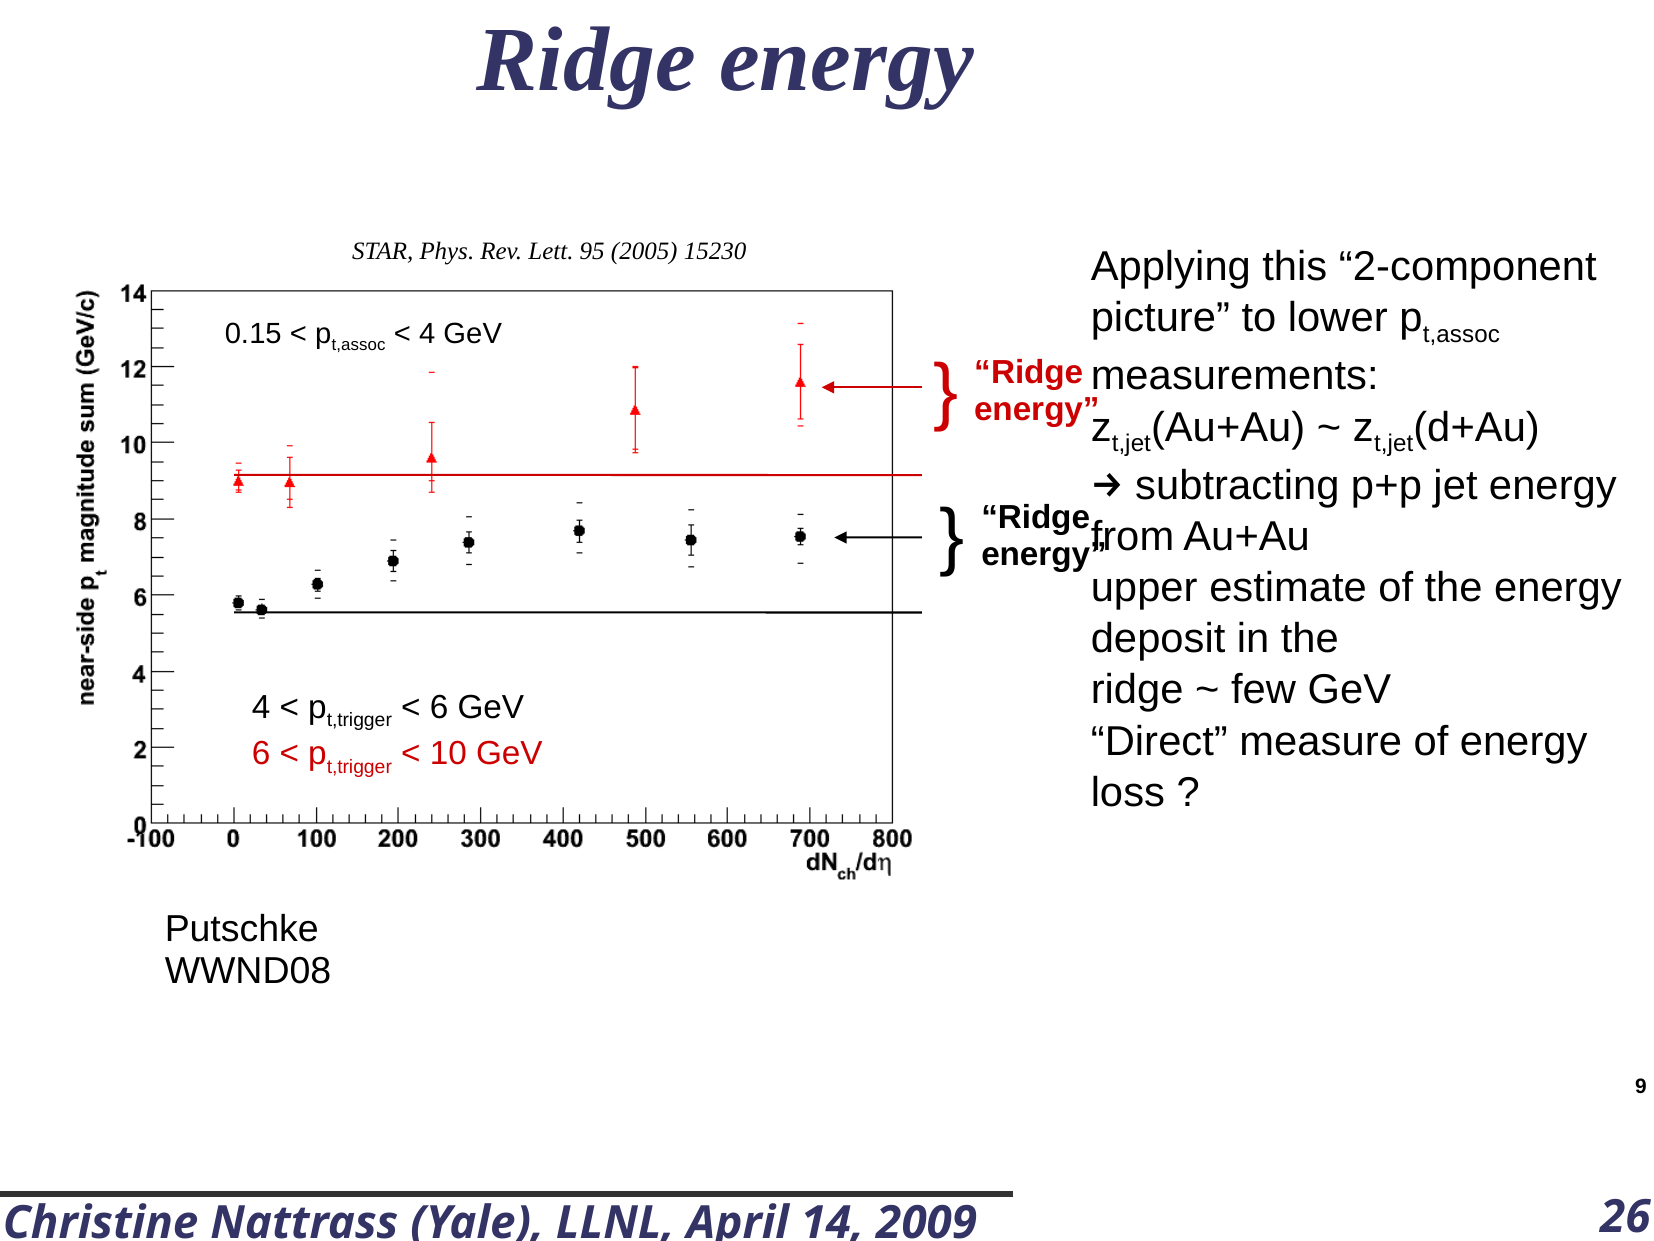

# Ridge energy
0.15 < pt,assoc < 4 GeV
}
“Ridge
energy”
}
“Ridge
energy”
4 < pt,trigger < 6 GeV
6 < pt,trigger < 10 GeV
STAR, Phys. Rev. Lett. 95 (2005) 15230
Applying this “2-component picture” to lower pt,assoc measurements:
zt,jet(Au+Au) ~ zt,jet(d+Au)
→ subtracting p+p jet energy from Au+Au
upper estimate of the energy deposit in the
ridge ~ few GeV
“Direct” measure of energy loss ?
Putschke WWND08
9